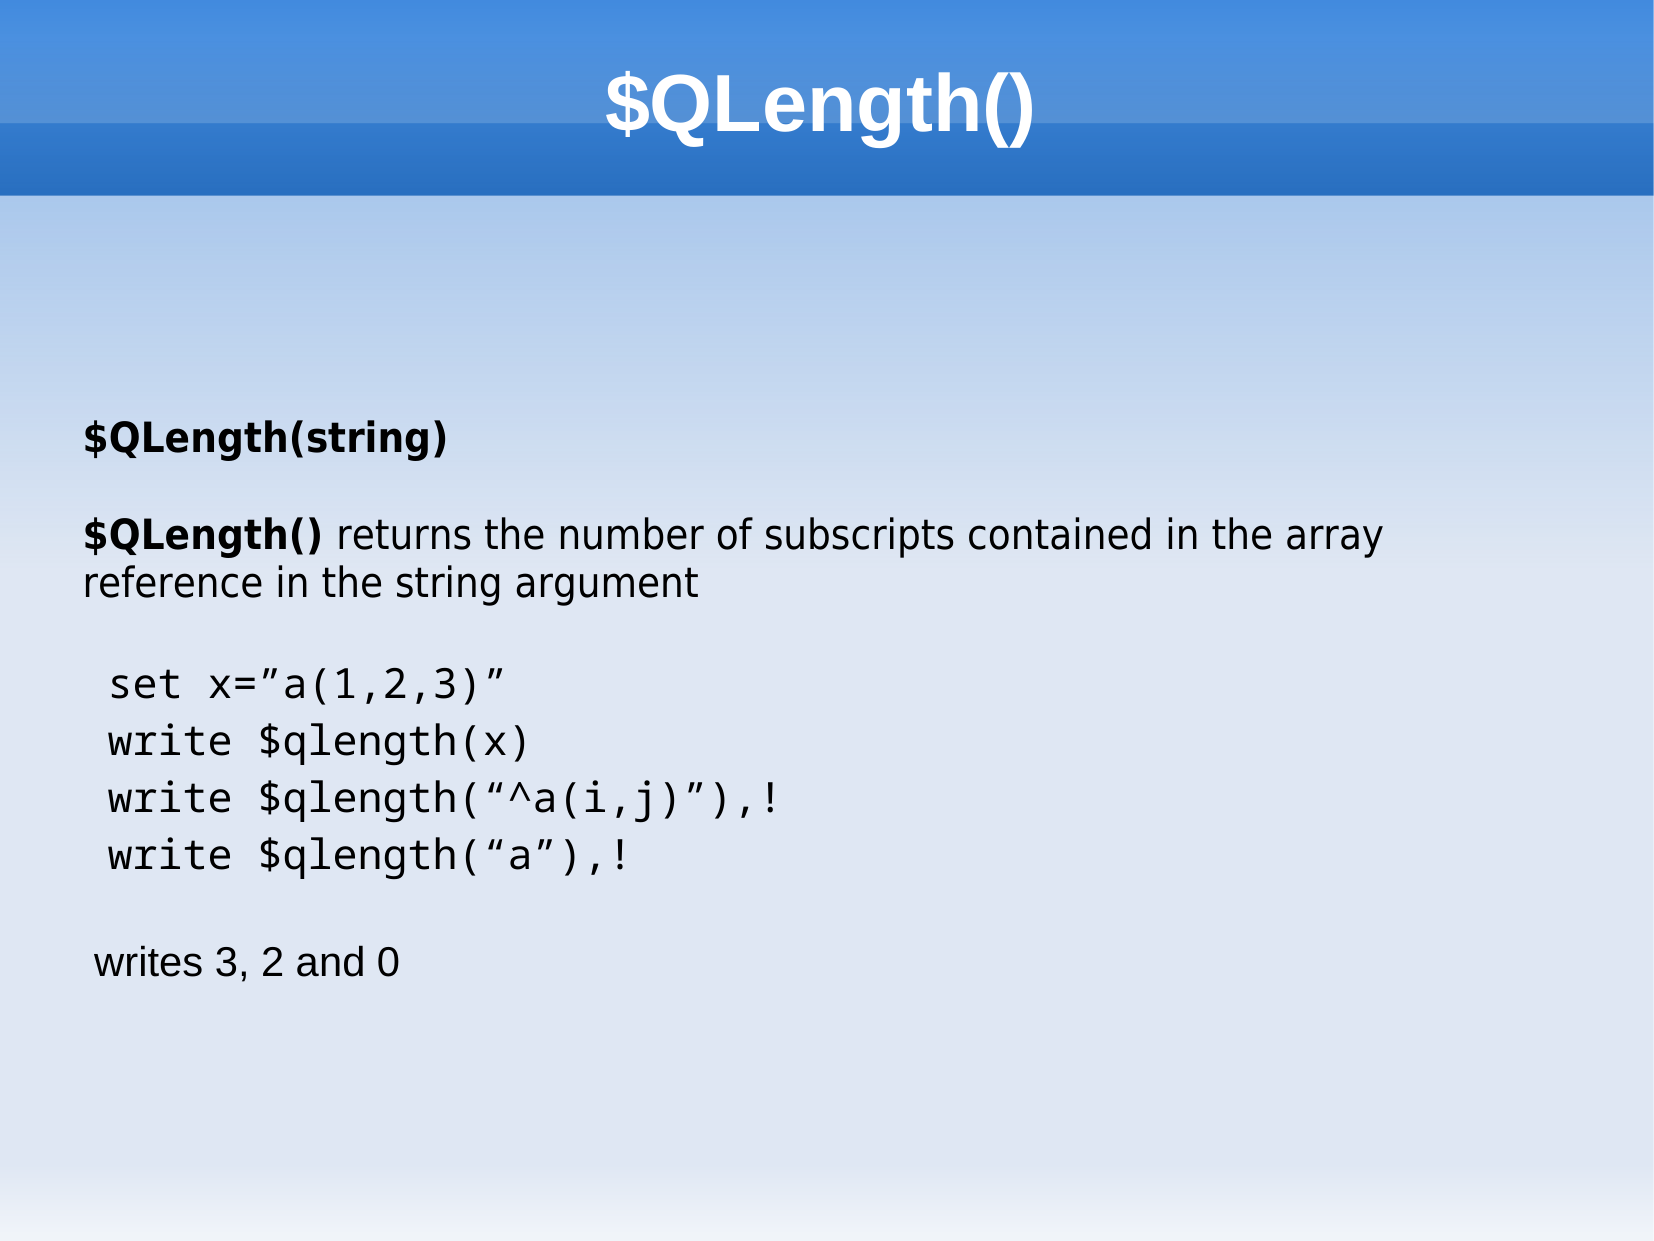

# $QLength()
$QLength(string)
$QLength() returns the number of subscripts contained in the array reference in the string argument
 set x=”a(1,2,3)”
 write $qlength(x)
 write $qlength(“^a(i,j)”),!
 write $qlength(“a”),!
 writes 3, 2 and 0